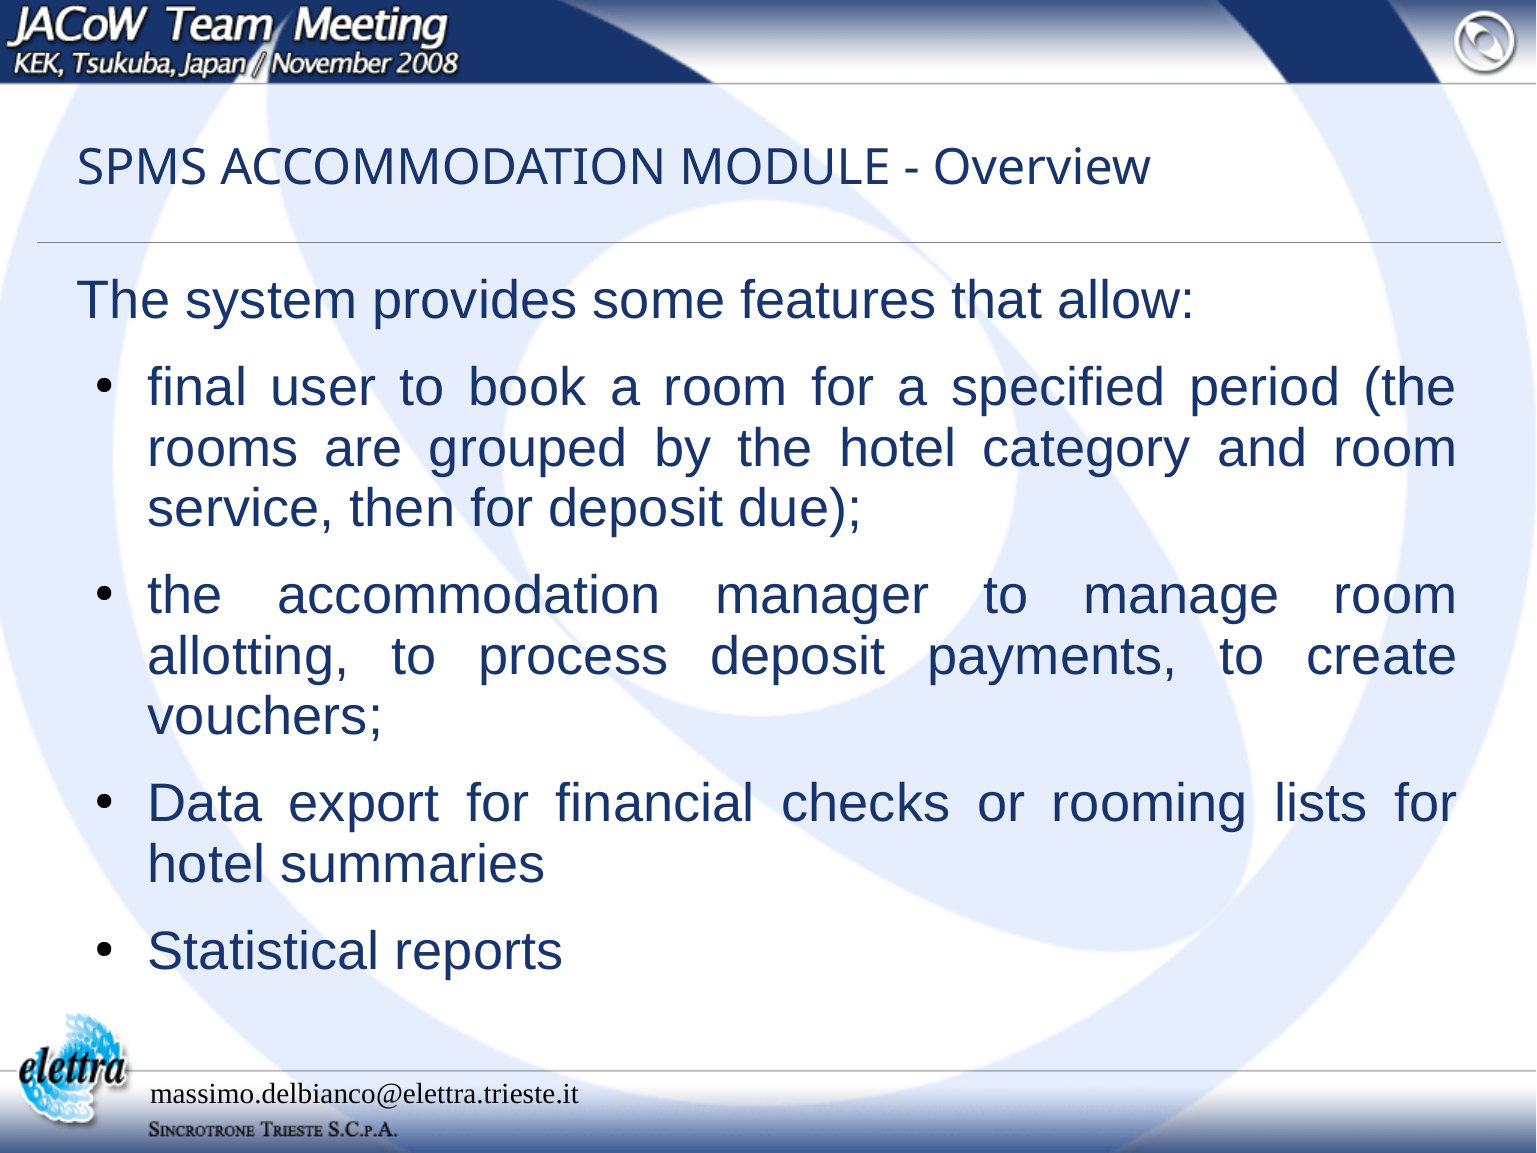

# SPMS ACCOMMODATION MODULE - Overview
The system provides some features that allow:
final user to book a room for a specified period (the rooms are grouped by the hotel category and room service, then for deposit due);
the accommodation manager to manage room allotting, to process deposit payments, to create vouchers;
Data export for financial checks or rooming lists for hotel summaries
Statistical reports